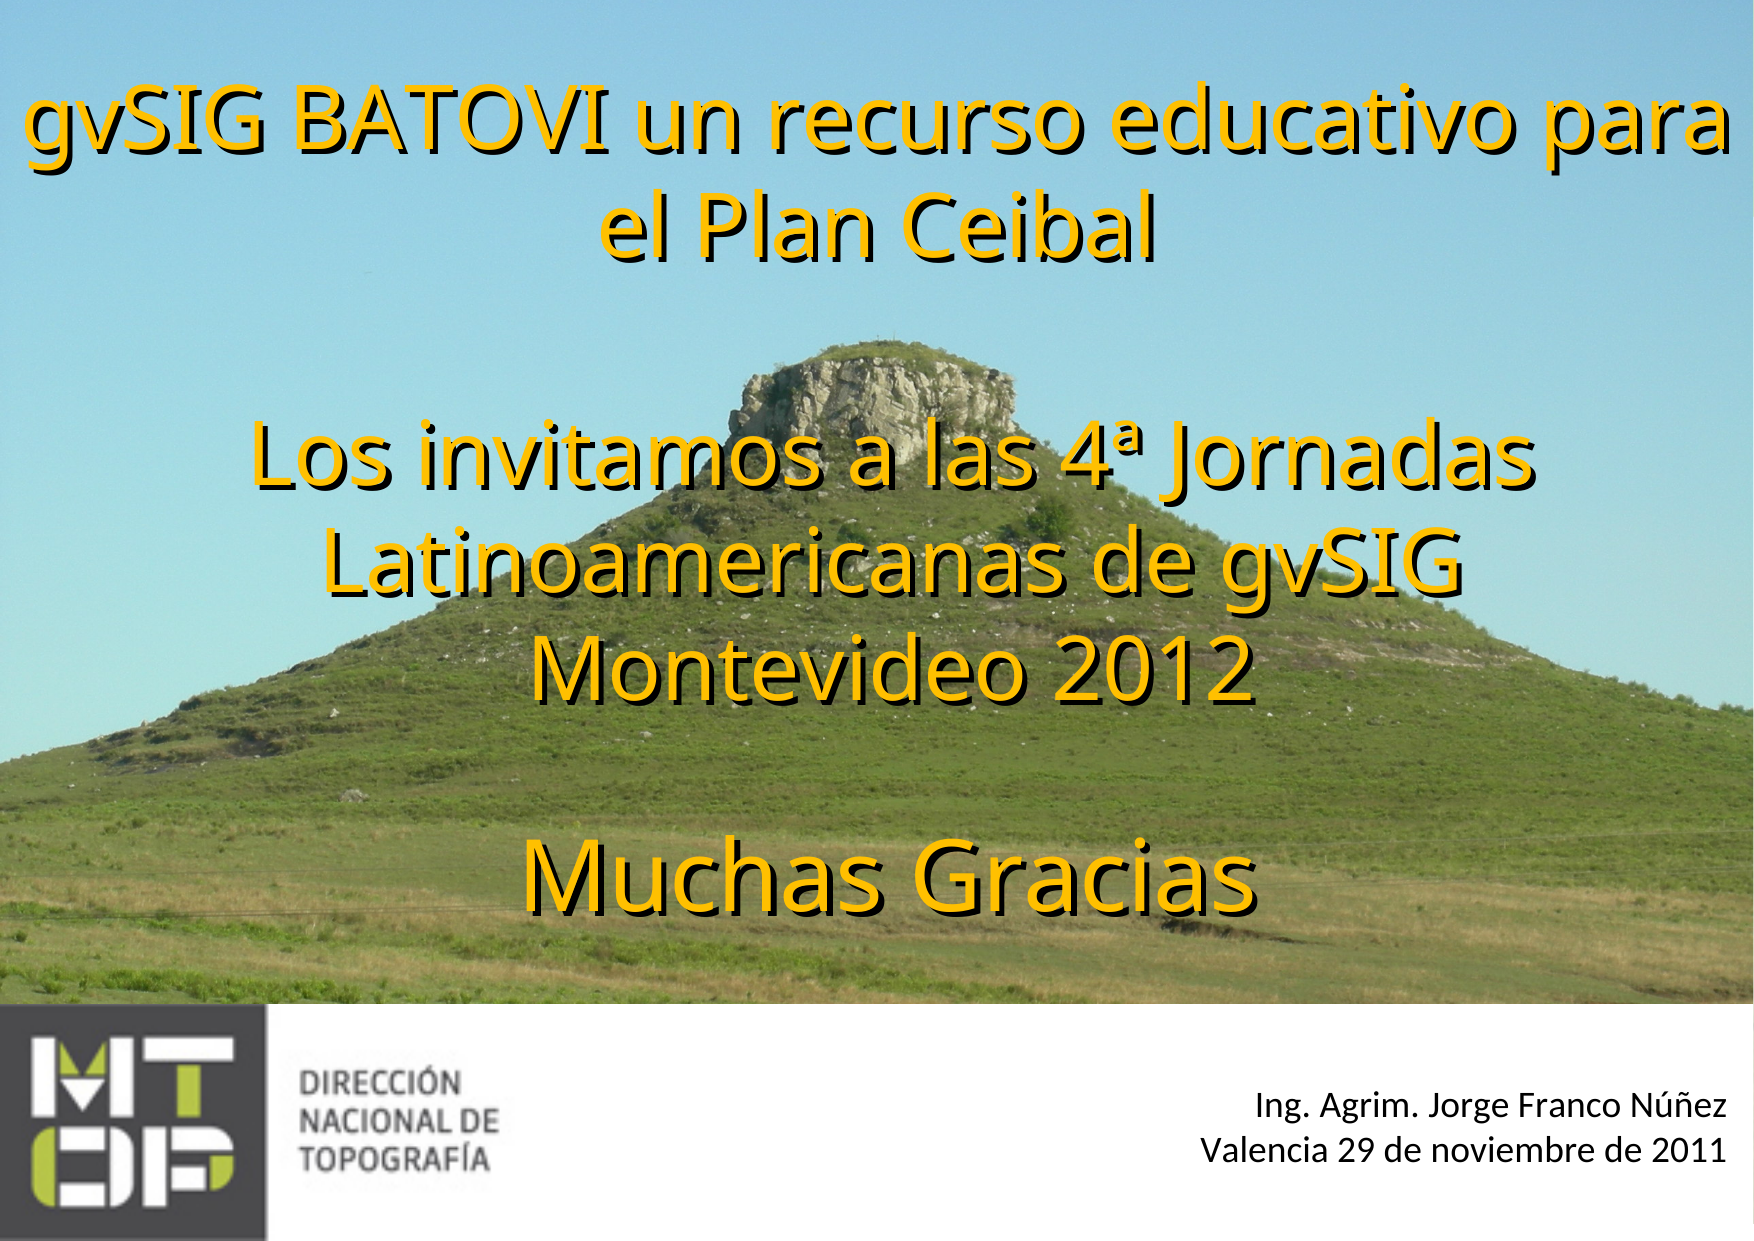

gvSIG BATOVI un recurso educativo para el Plan Ceibal
Los invitamos a las 4ª Jornadas Latinoamericanas de gvSIG
Montevideo 2012
Muchas Gracias
Ing. Agrim. Jorge Franco Núñez
Valencia 29 de noviembre de 2011